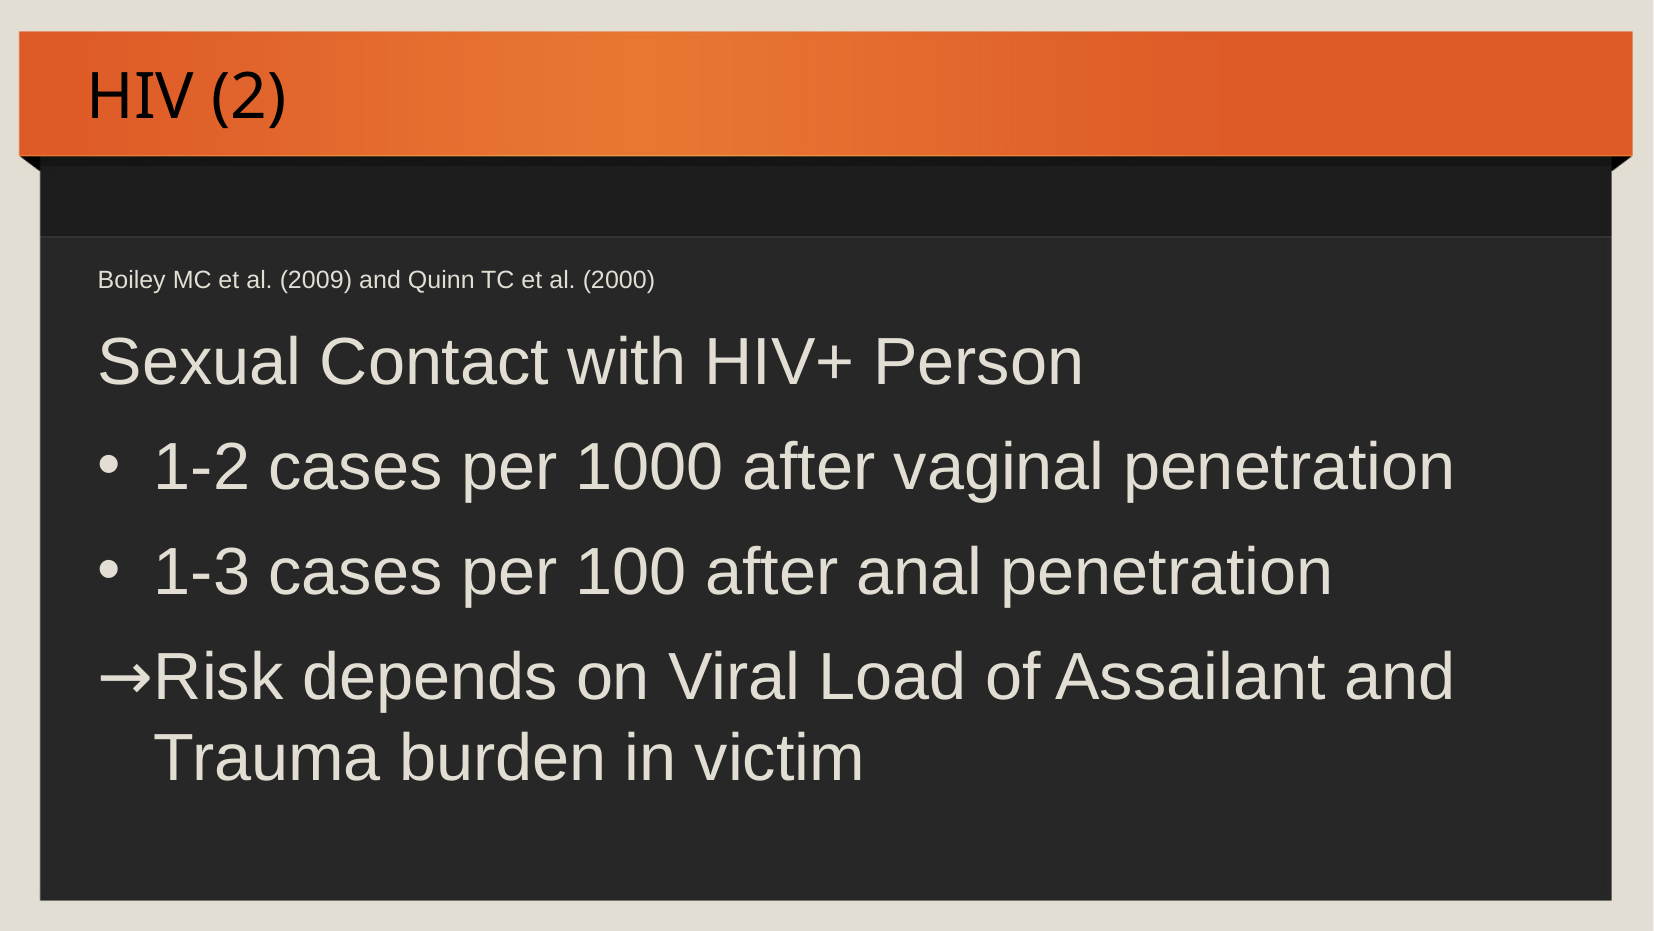

# HIV (2)
Boiley MC et al. (2009) and Quinn TC et al. (2000)
Sexual Contact with HIV+ Person
1-2 cases per 1000 after vaginal penetration
1-3 cases per 100 after anal penetration
Risk depends on Viral Load of Assailant and Trauma burden in victim